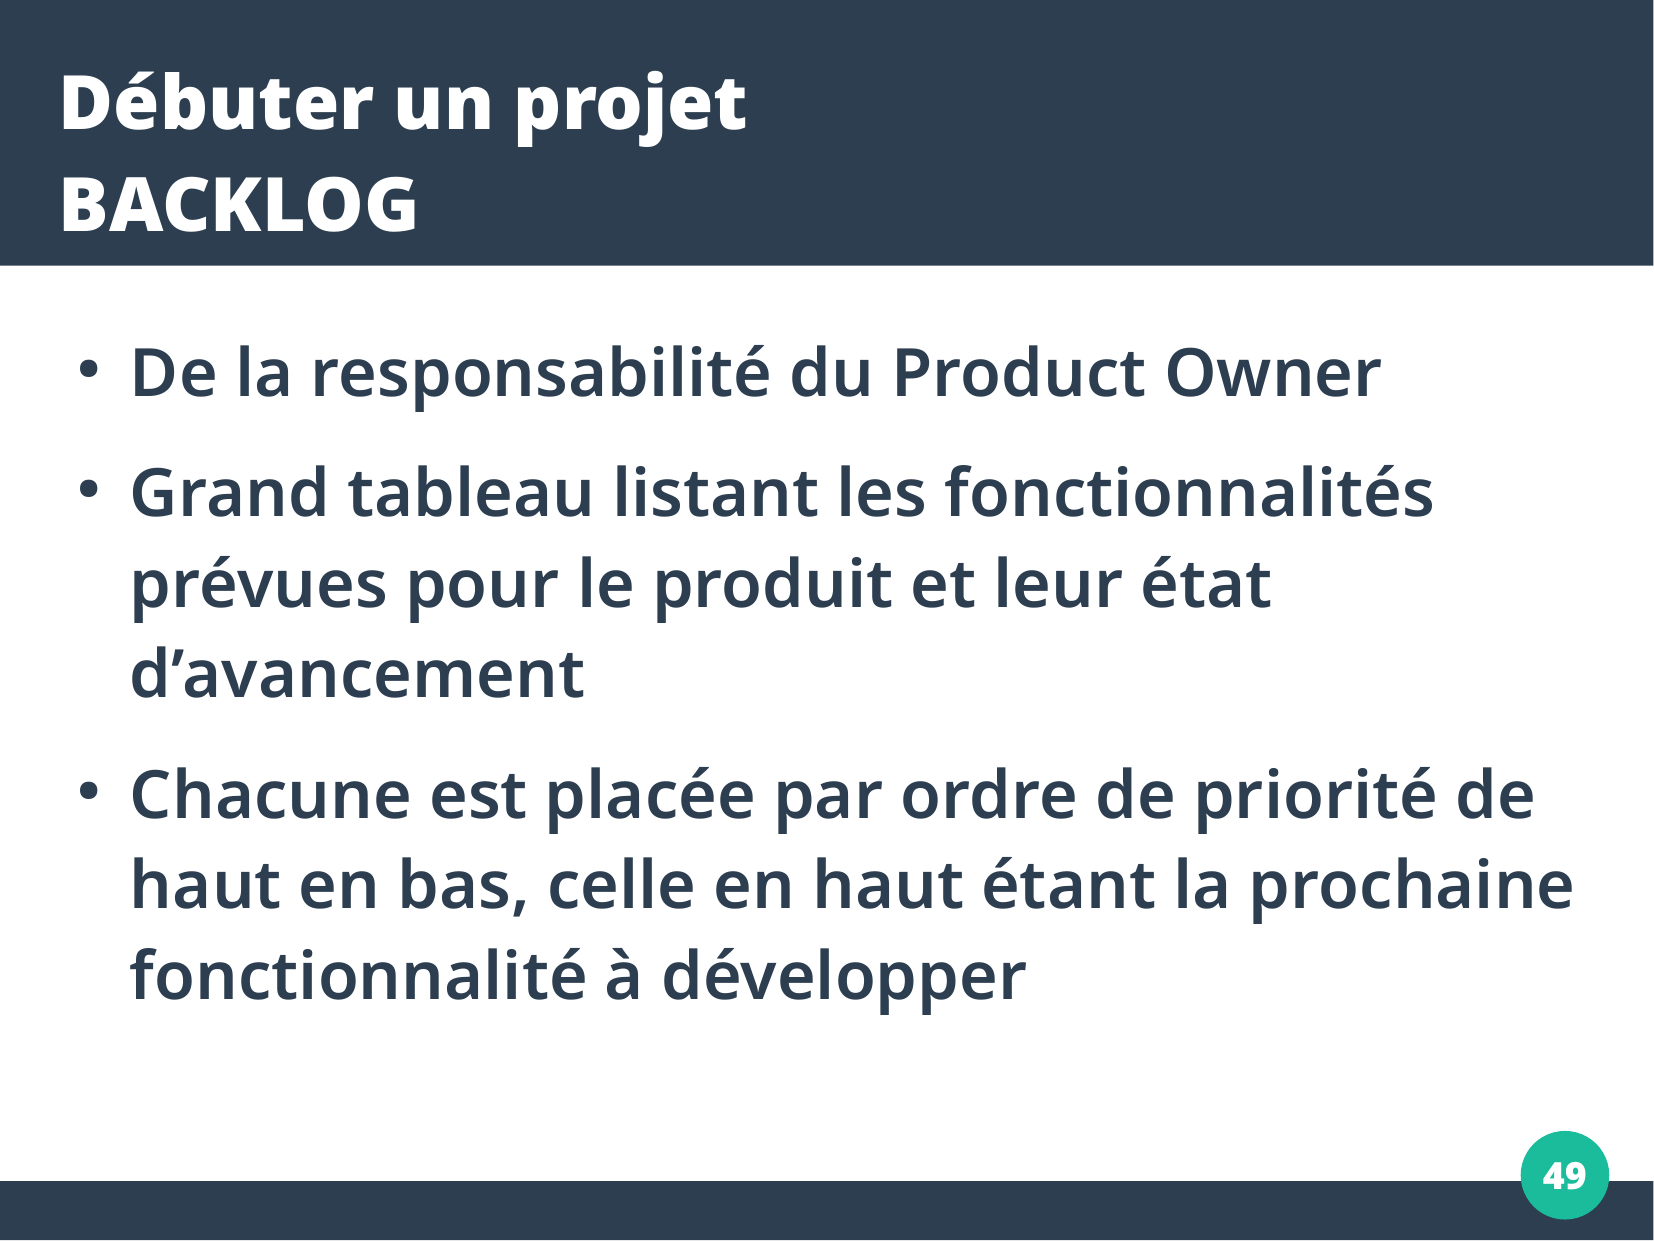

# Débuter un projet BACKLOG
De la responsabilité du Product Owner
Grand tableau listant les fonctionnalités prévues pour le produit et leur état d’avancement
Chacune est placée par ordre de priorité de haut en bas, celle en haut étant la prochaine fonctionnalité à développer
49